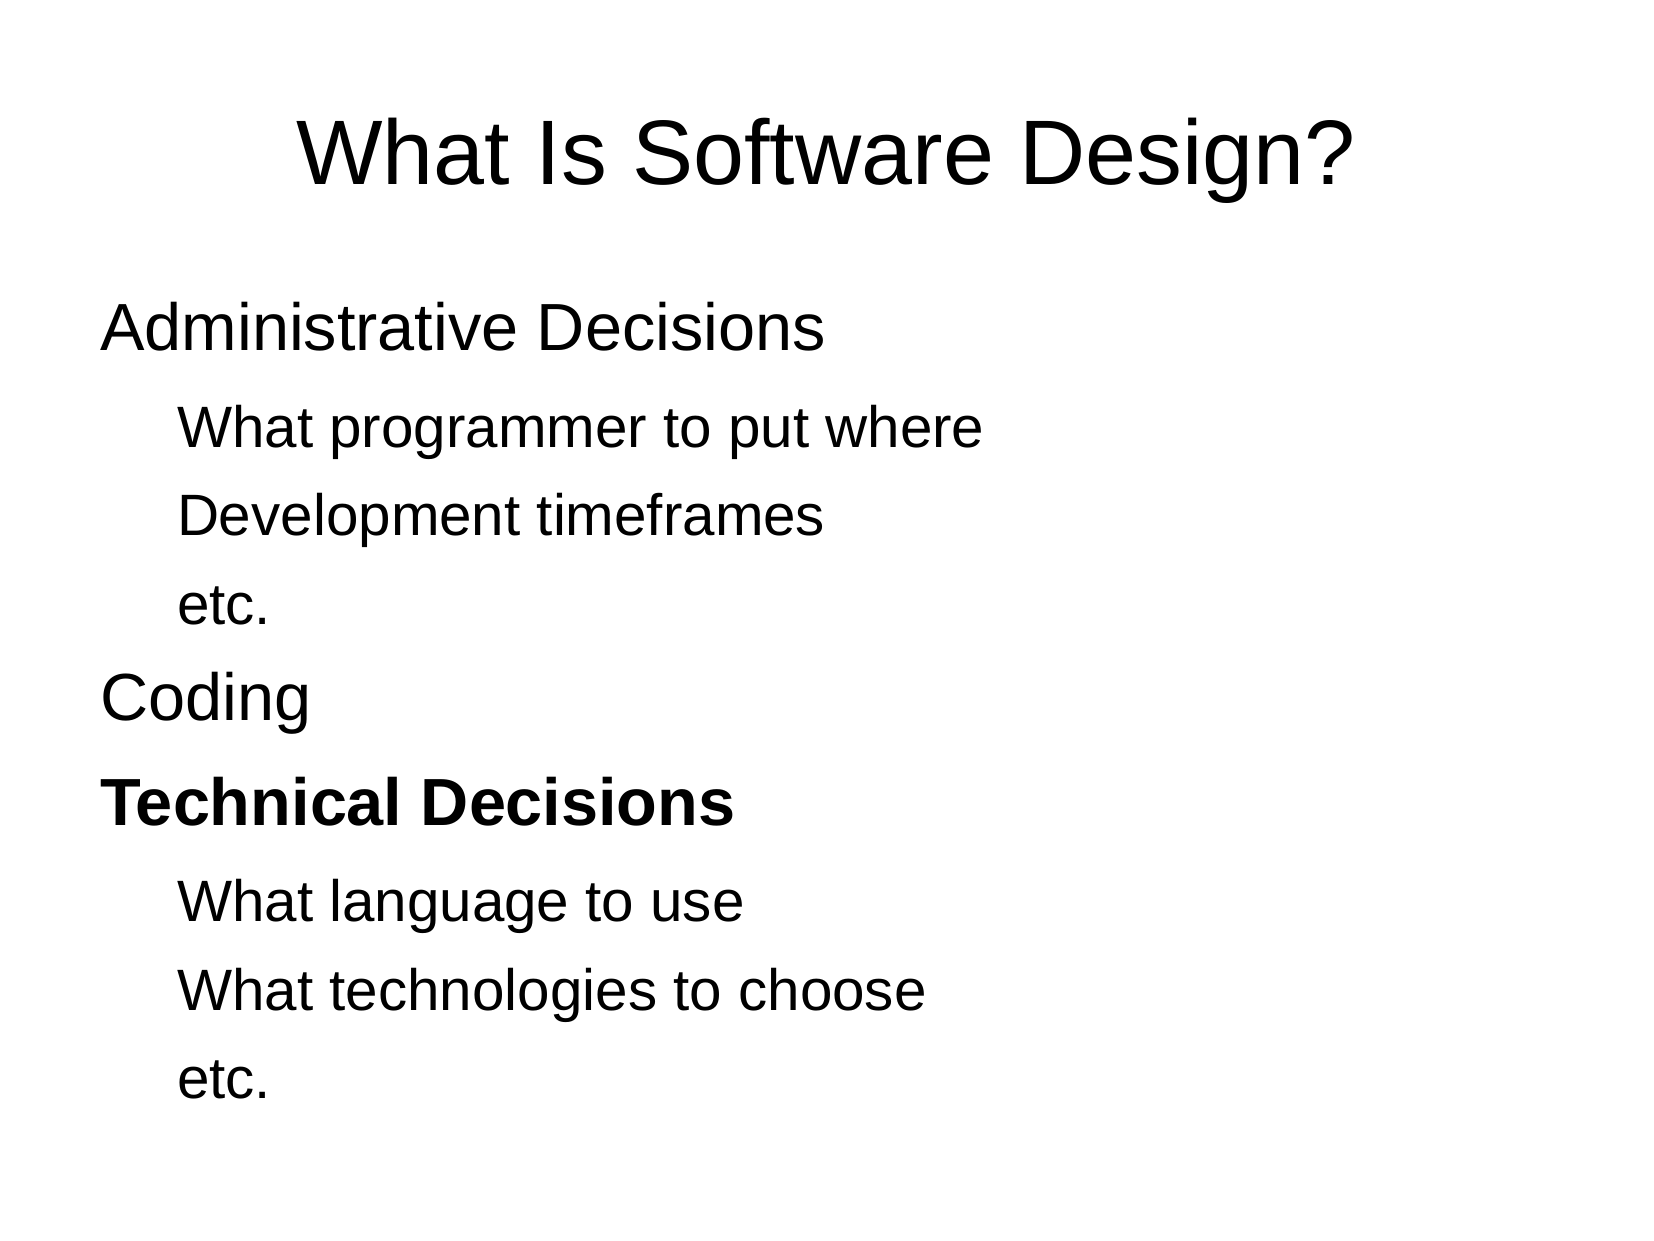

# What Is Software Design?
Administrative Decisions
What programmer to put where
Development timeframes
etc.
Coding
Technical Decisions
What language to use
What technologies to choose
etc.